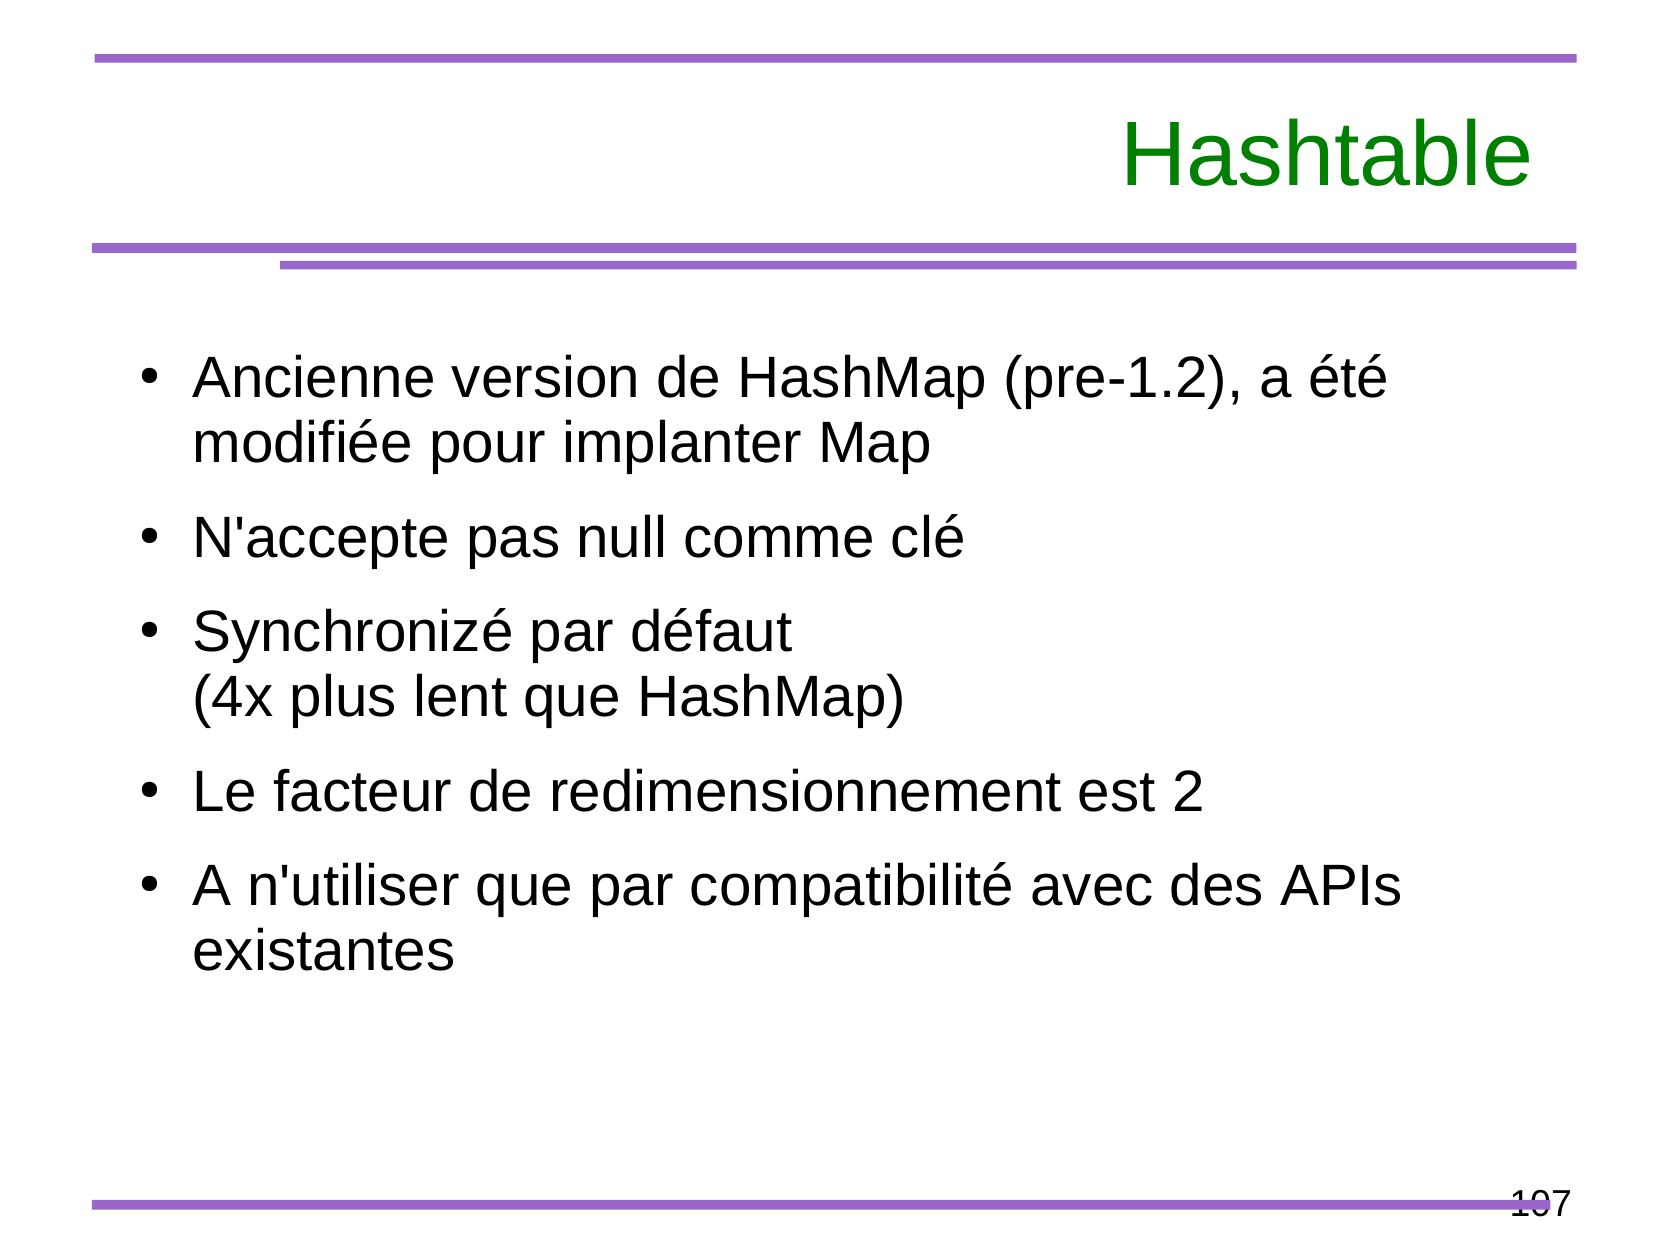

# Hashtable
Ancienne version de HashMap (pre-1.2), a été modifiée pour implanter Map
N'accepte pas null comme clé
Synchronizé par défaut
(4x plus lent que HashMap)
Le facteur de redimensionnement est 2
A n'utiliser que par compatibilité avec des APIs existantes